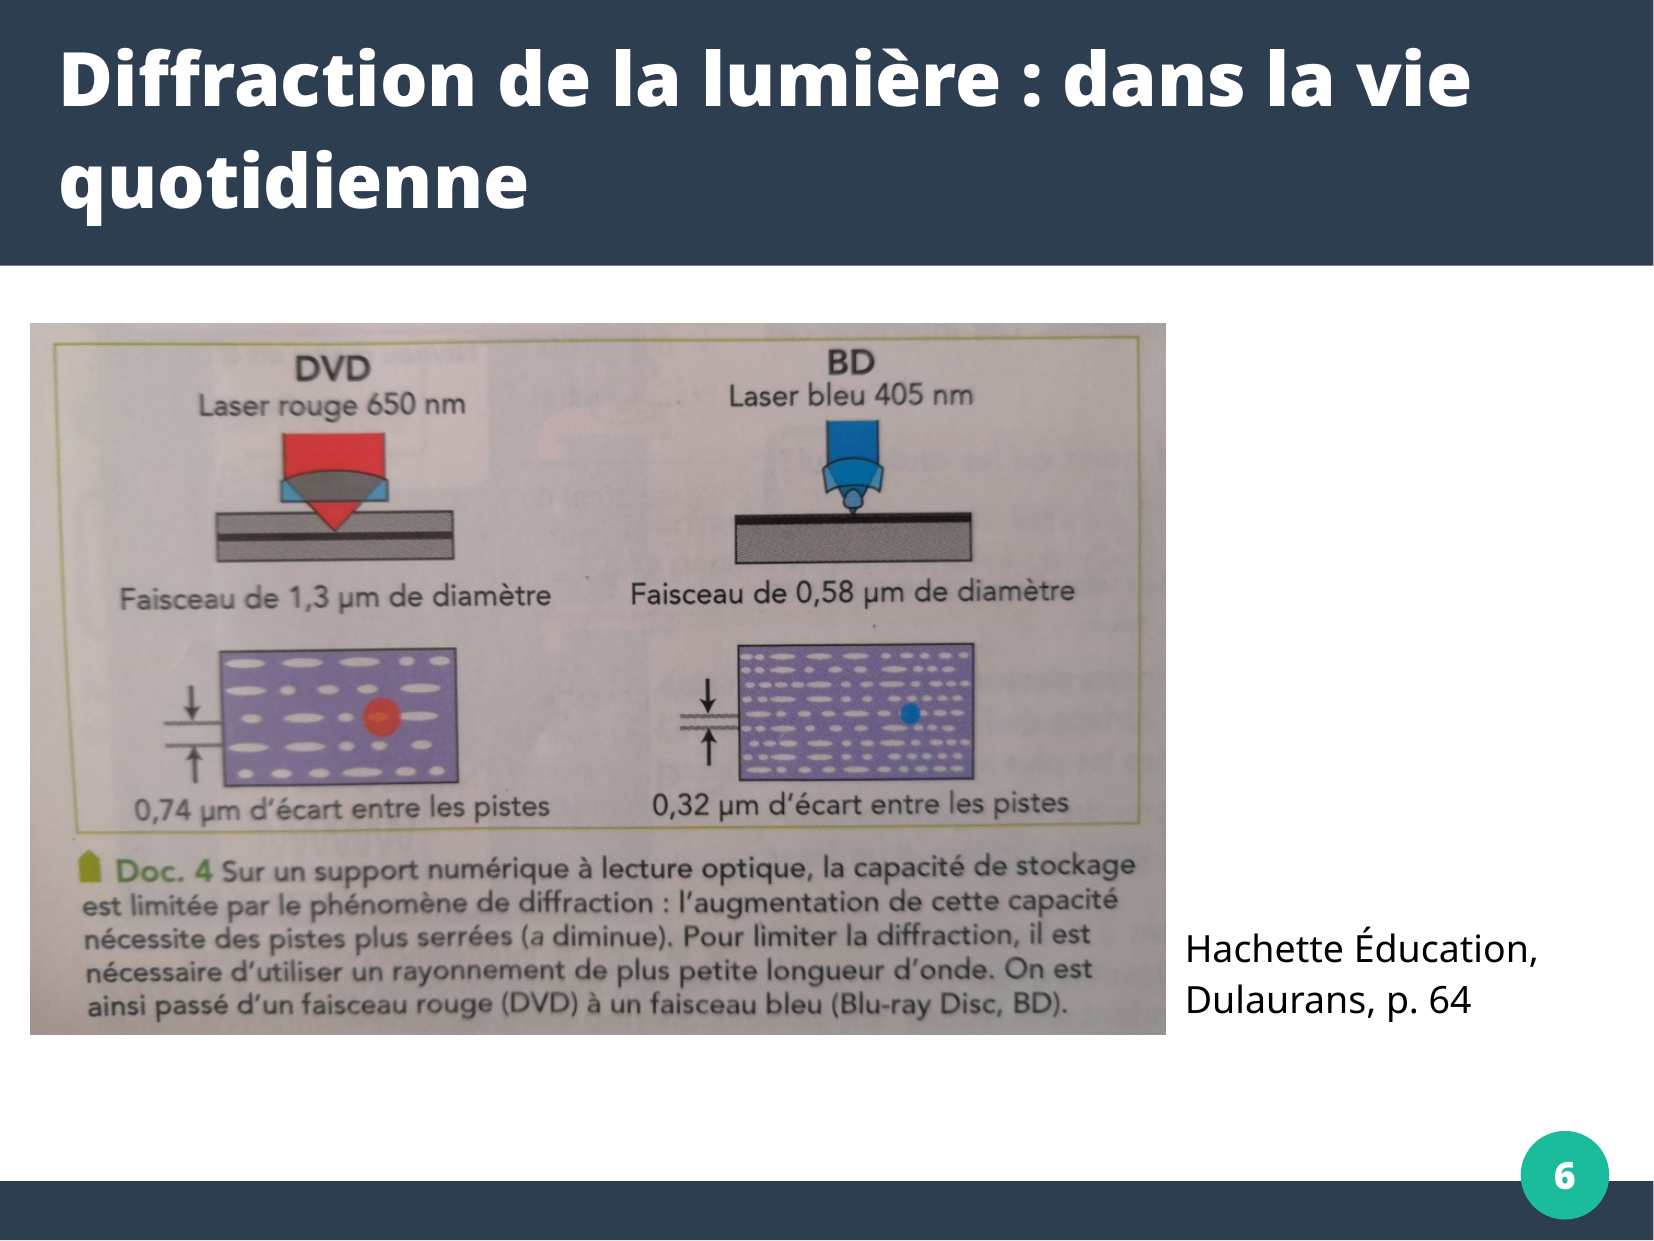

# Diffraction de la lumière : dans la vie quotidienne
Hachette Éducation,
Dulaurans, p. 64
6